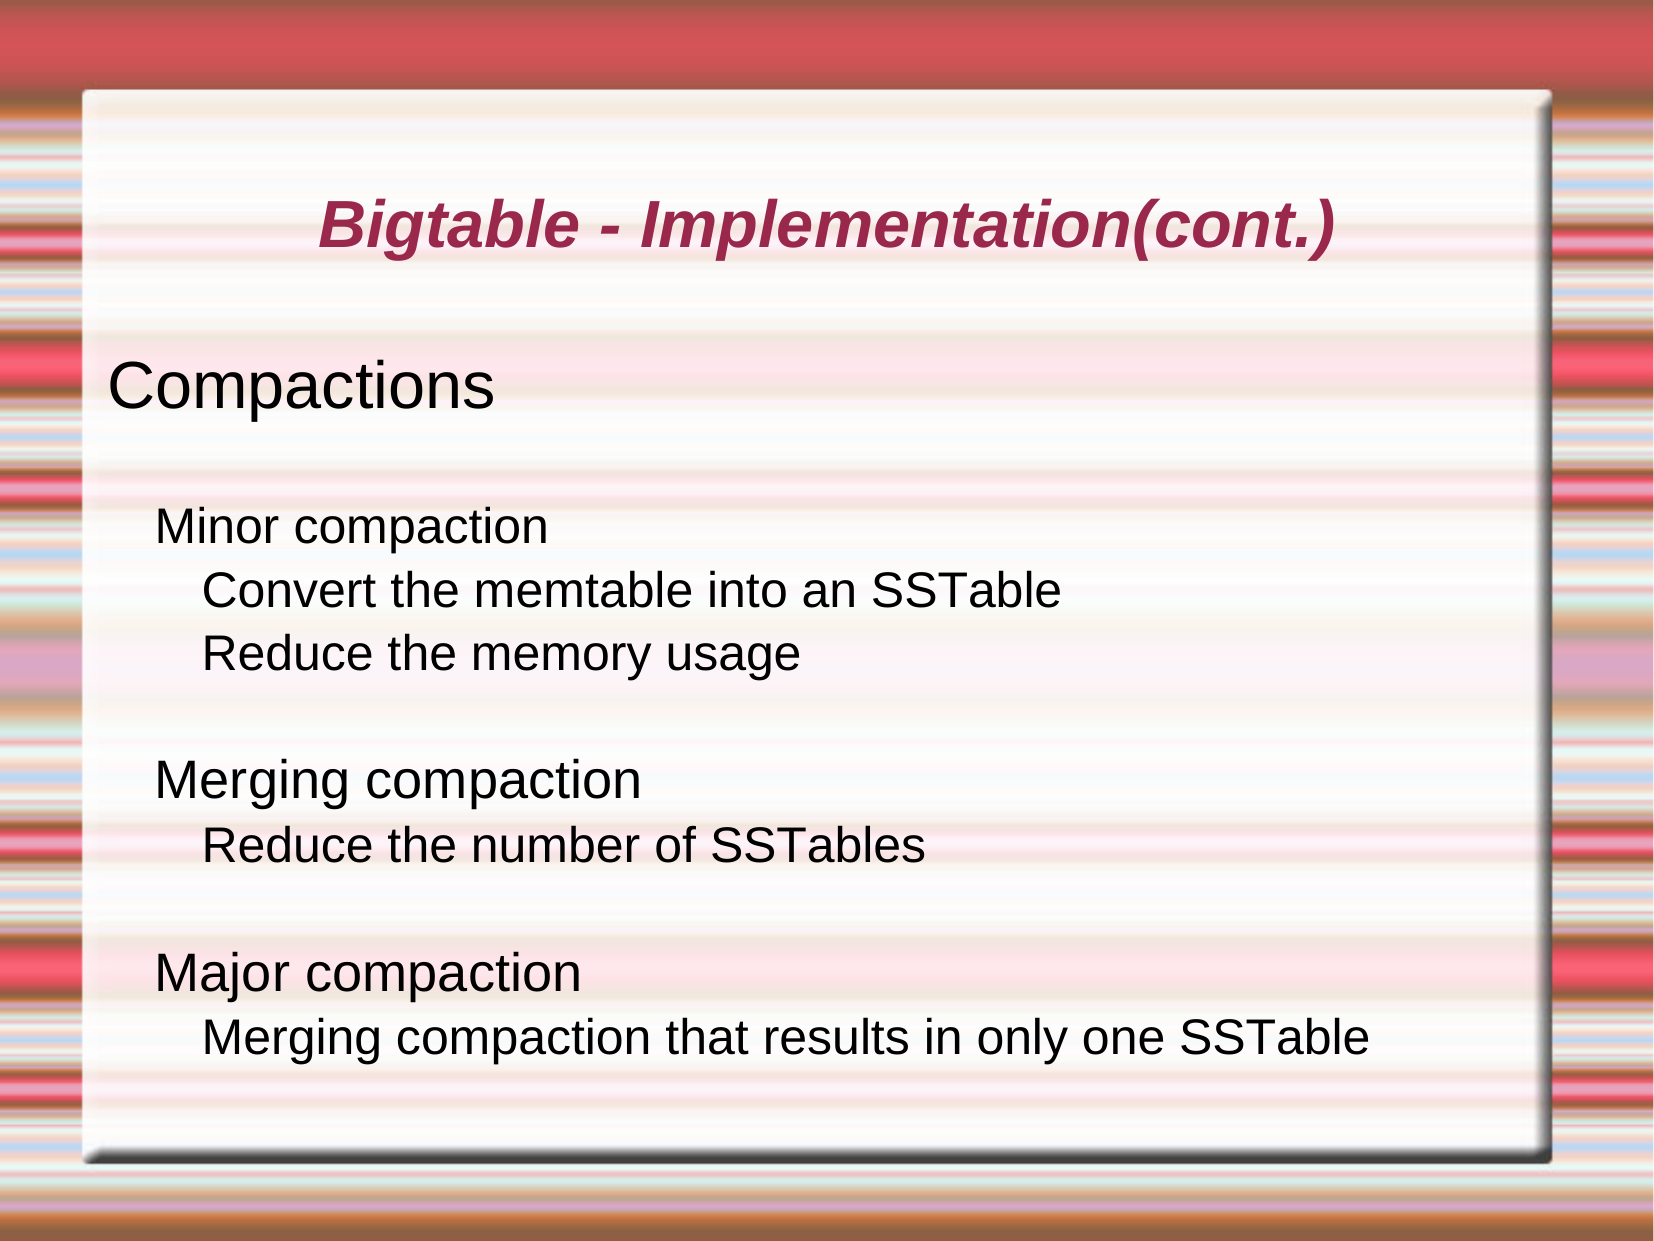

# Bigtable - Implementation(cont.)
Compactions
Minor compaction
Convert the memtable into an SSTable
Reduce the memory usage
Merging compaction
Reduce the number of SSTables
Major compaction
Merging compaction that results in only one SSTable